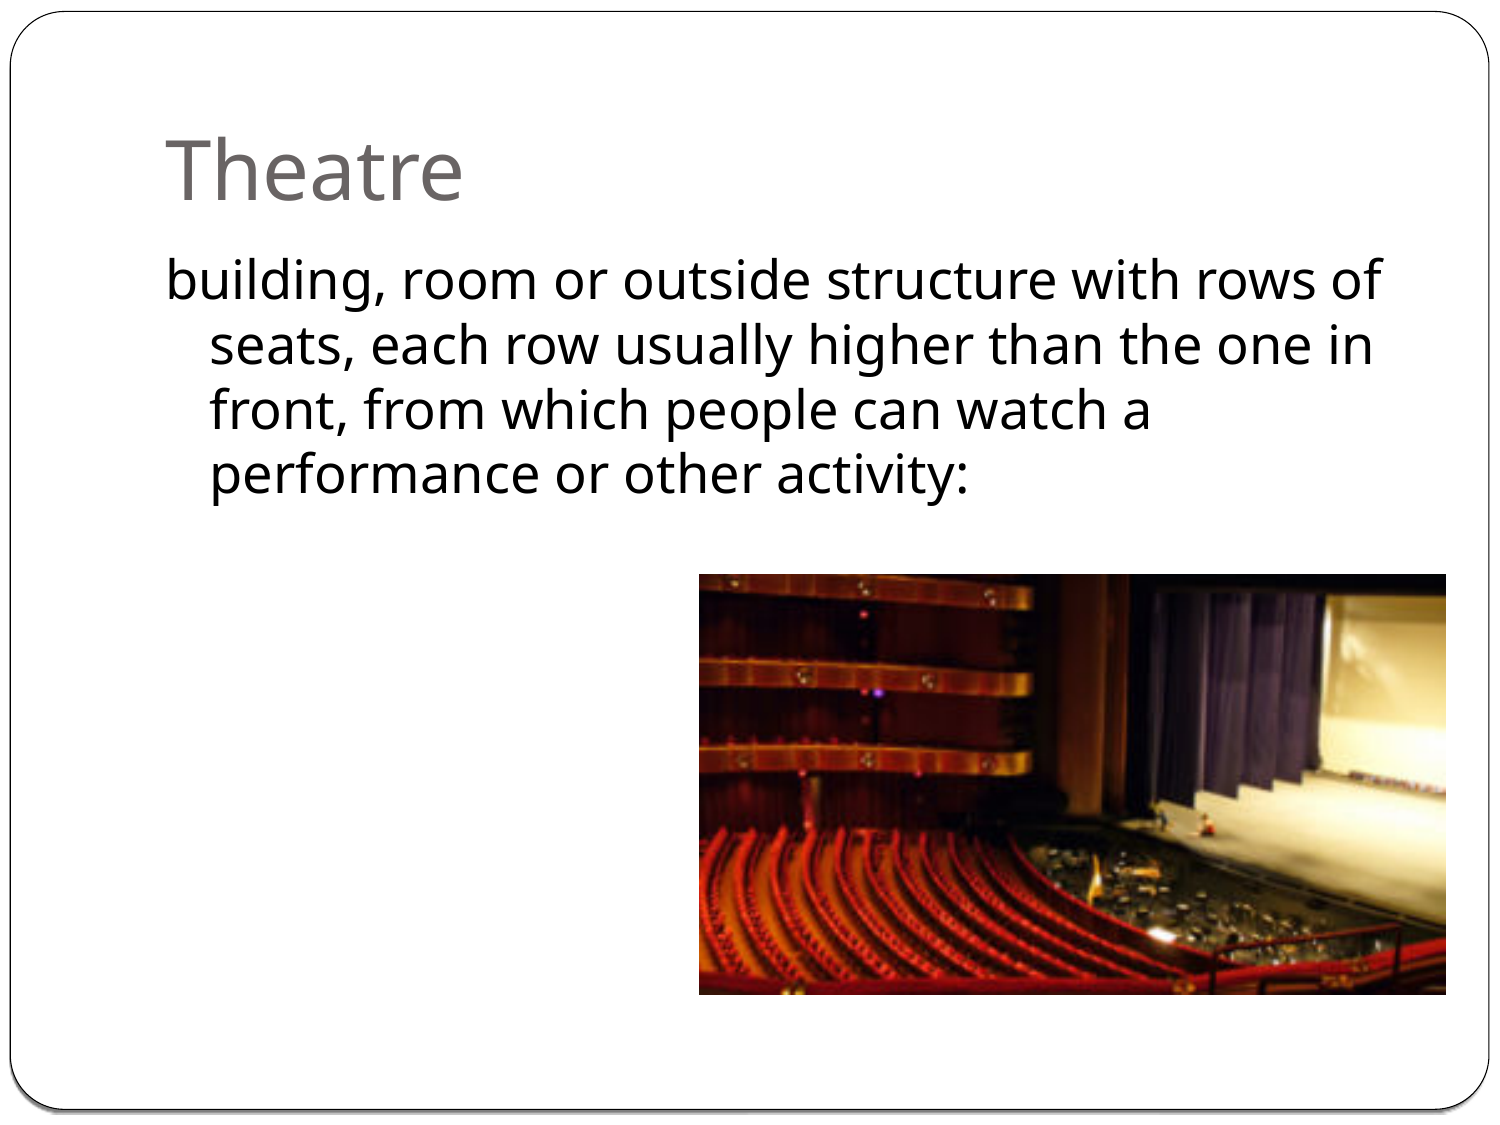

# Theatre
building, room or outside structure with rows of seats, each row usually higher than the one in front, from which people can watch a performance or other activity: